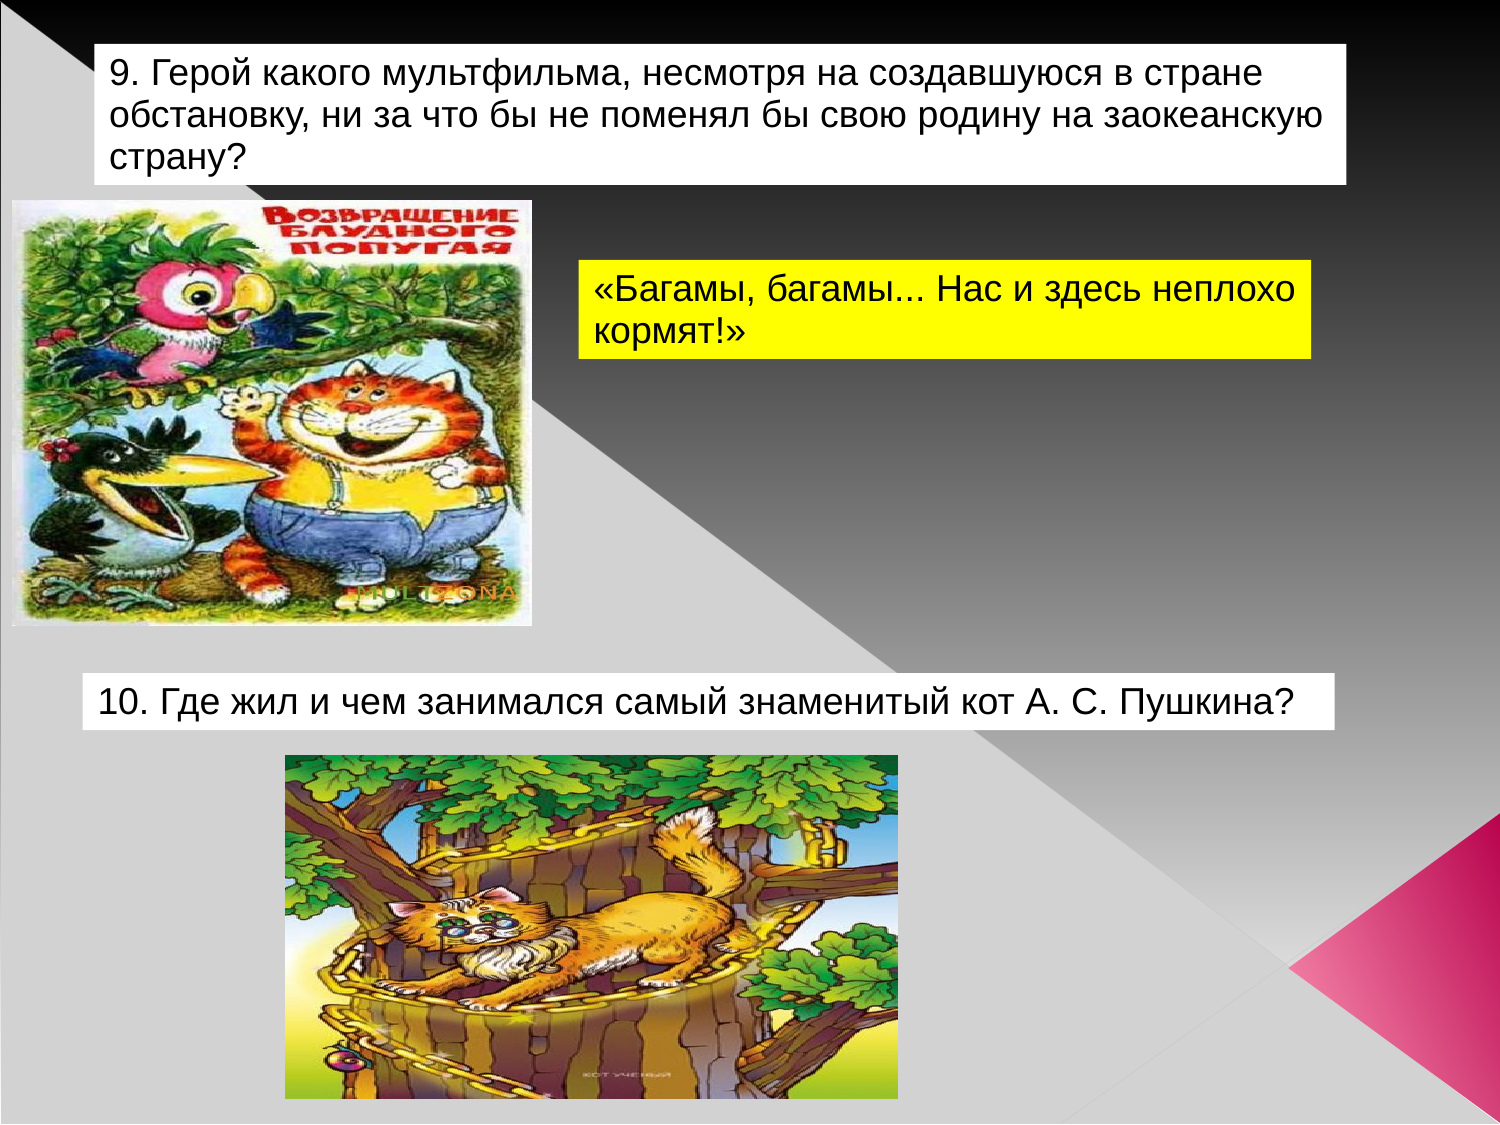

#
9. Герой какого мультфильма, несмотря на создавшуюся в стране обстановку, ни за что бы не поменял бы свою родину на заокеанскую страну?
«Багамы, багамы... Нас и здесь неплохо кормят!»
10. Где жил и чем занимался самый знаменитый кот А. С. Пушкина?